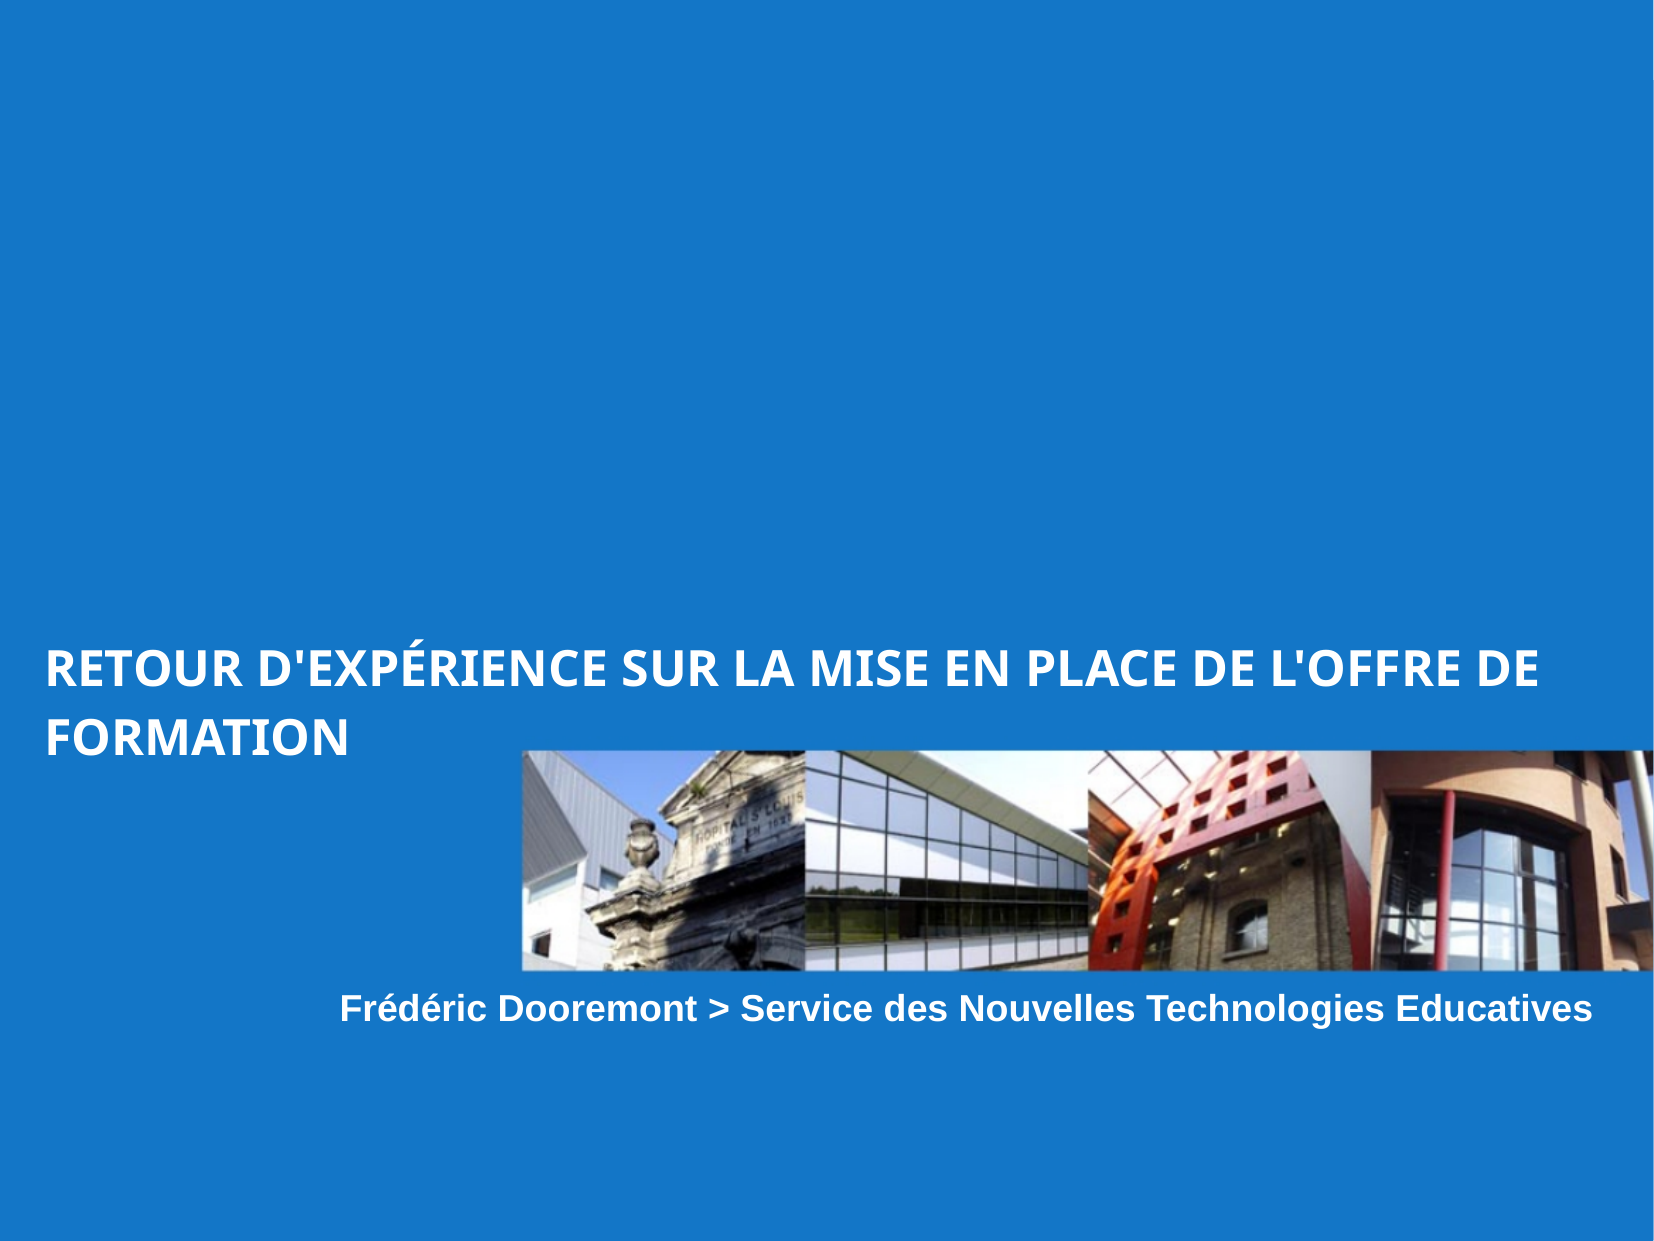

RETOUR D'EXPÉRIENCE SUR LA MISE EN PLACE DE L'OFFRE DE FORMATION
Frédéric Dooremont > Service des Nouvelles Technologies Educatives